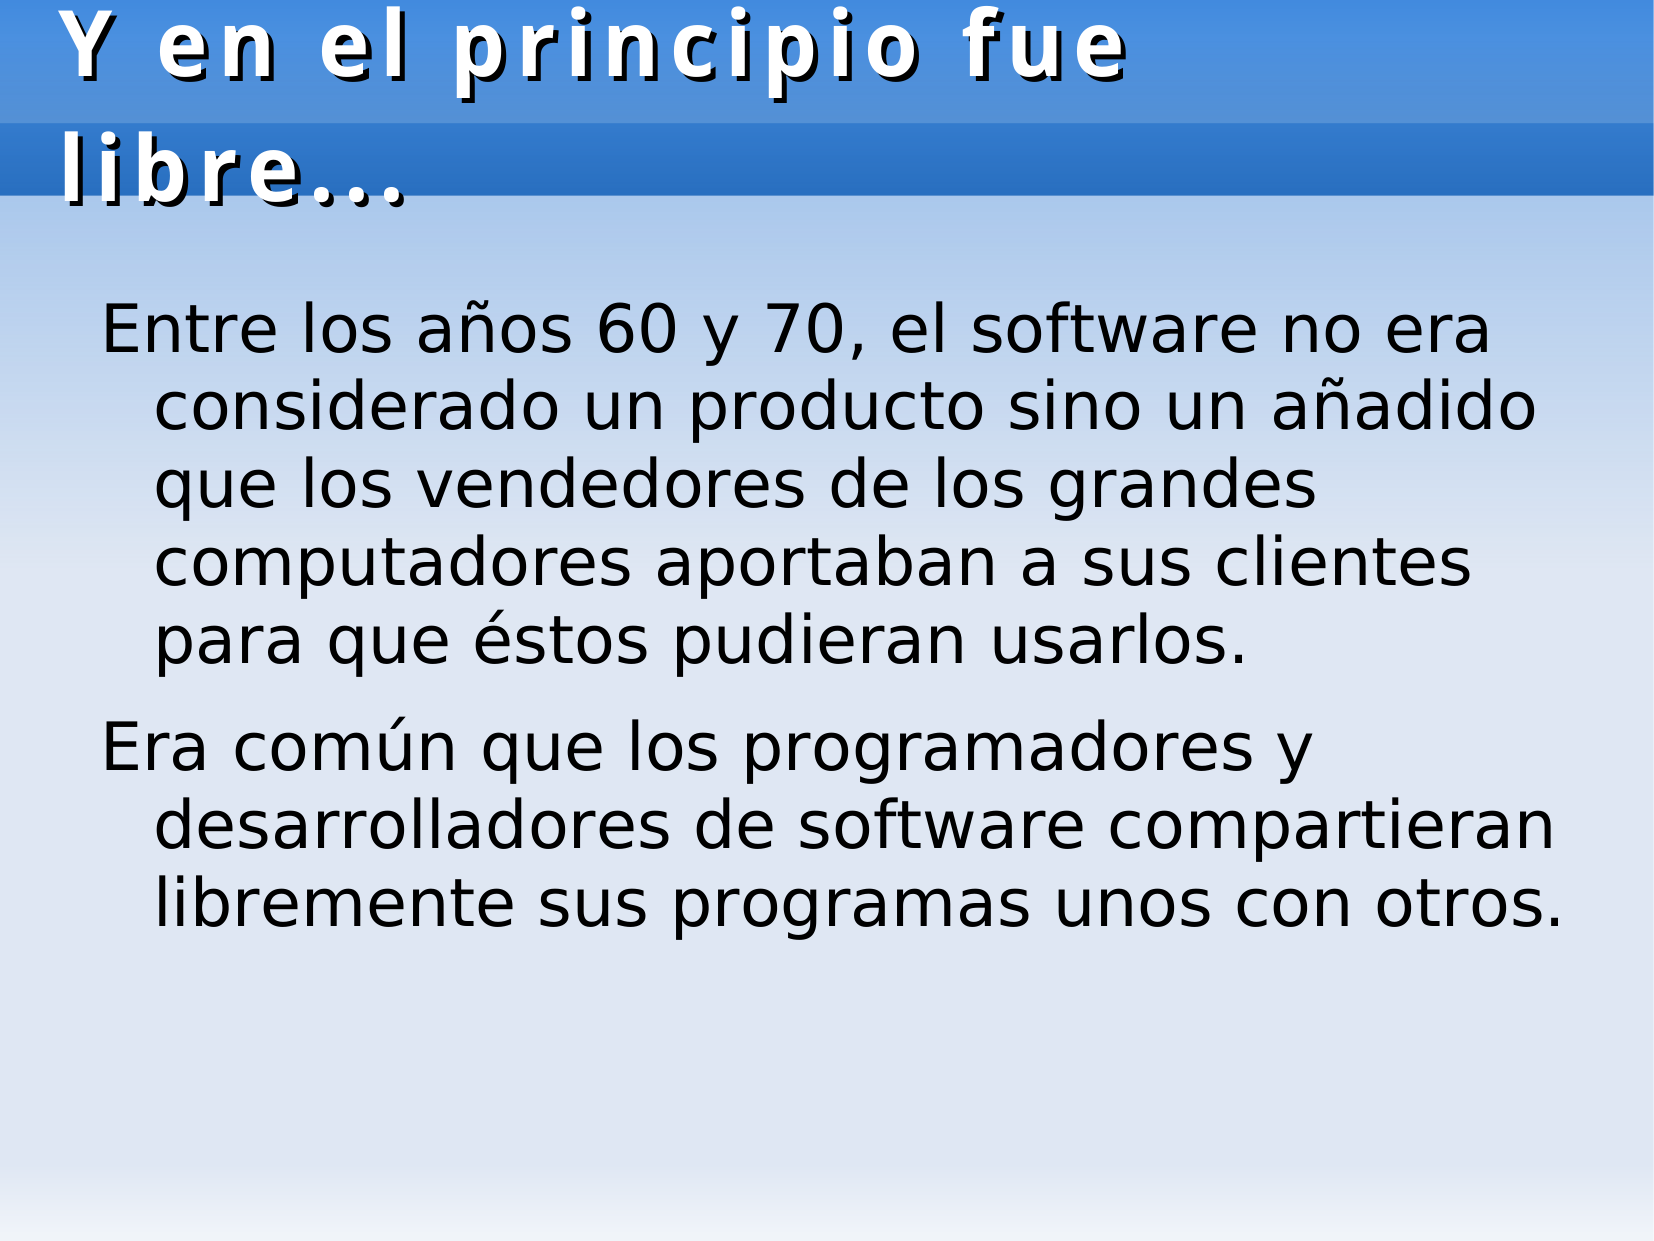

# Y en el principio fue libre...
Entre los años 60 y 70, el software no era considerado un producto sino un añadido que los vendedores de los grandes computadores aportaban a sus clientes para que éstos pudieran usarlos.
Era común que los programadores y desarrolladores de software compartieran libremente sus programas unos con otros.